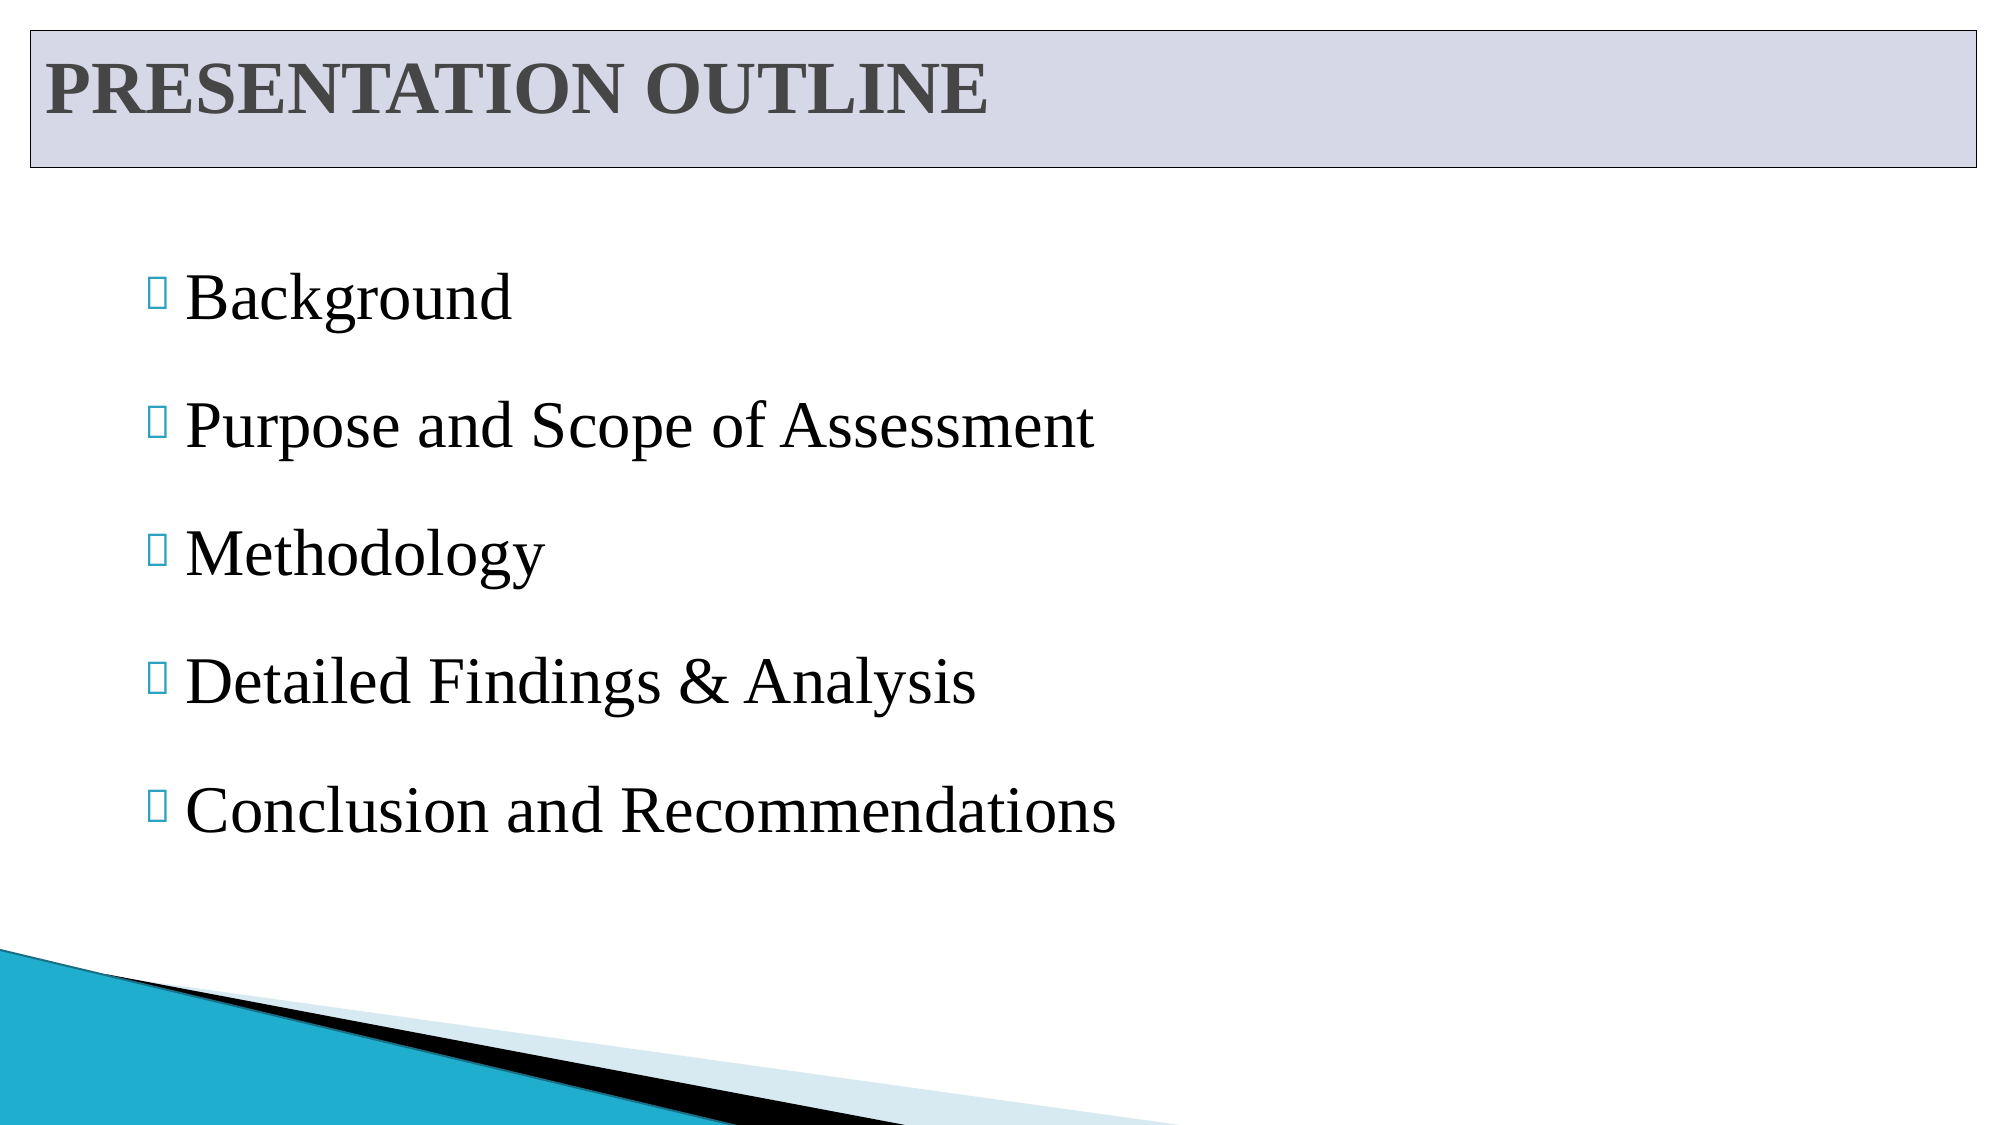

# PRESENTATION OUTLINE
Background
Purpose and Scope of Assessment
Methodology
Detailed Findings & Analysis
Conclusion and Recommendations